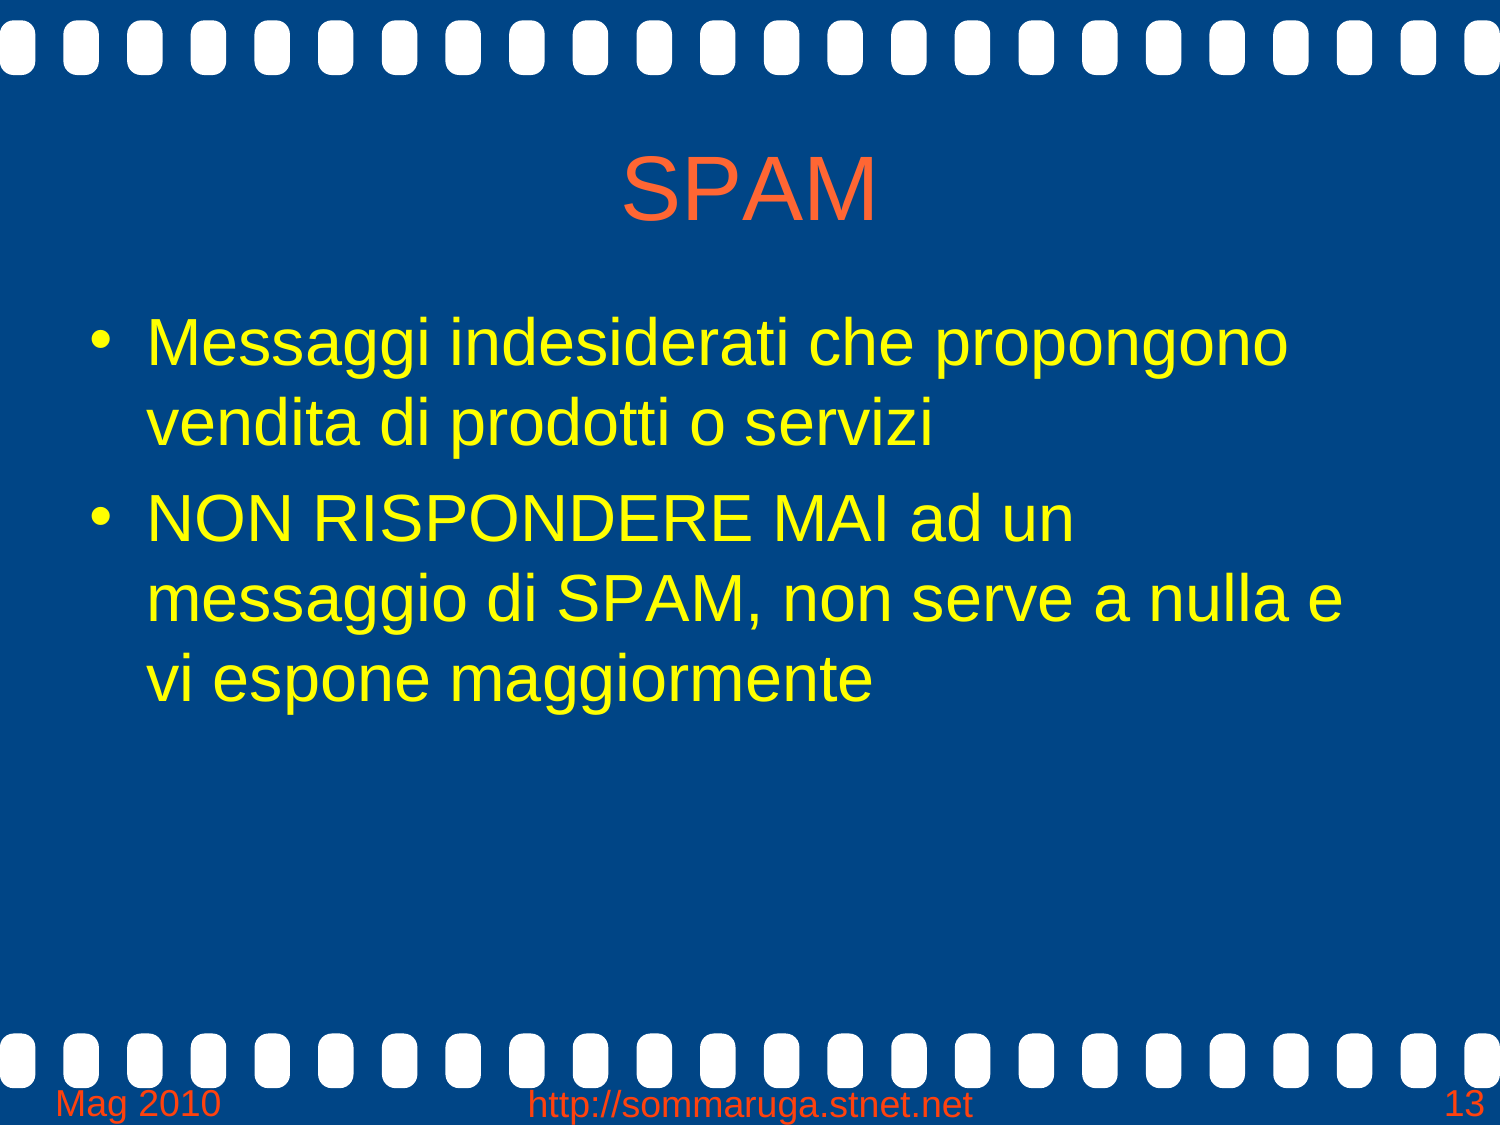

# SPAM
Messaggi indesiderati che propongono vendita di prodotti o servizi
NON RISPONDERE MAI ad un messaggio di SPAM, non serve a nulla e vi espone maggiormente